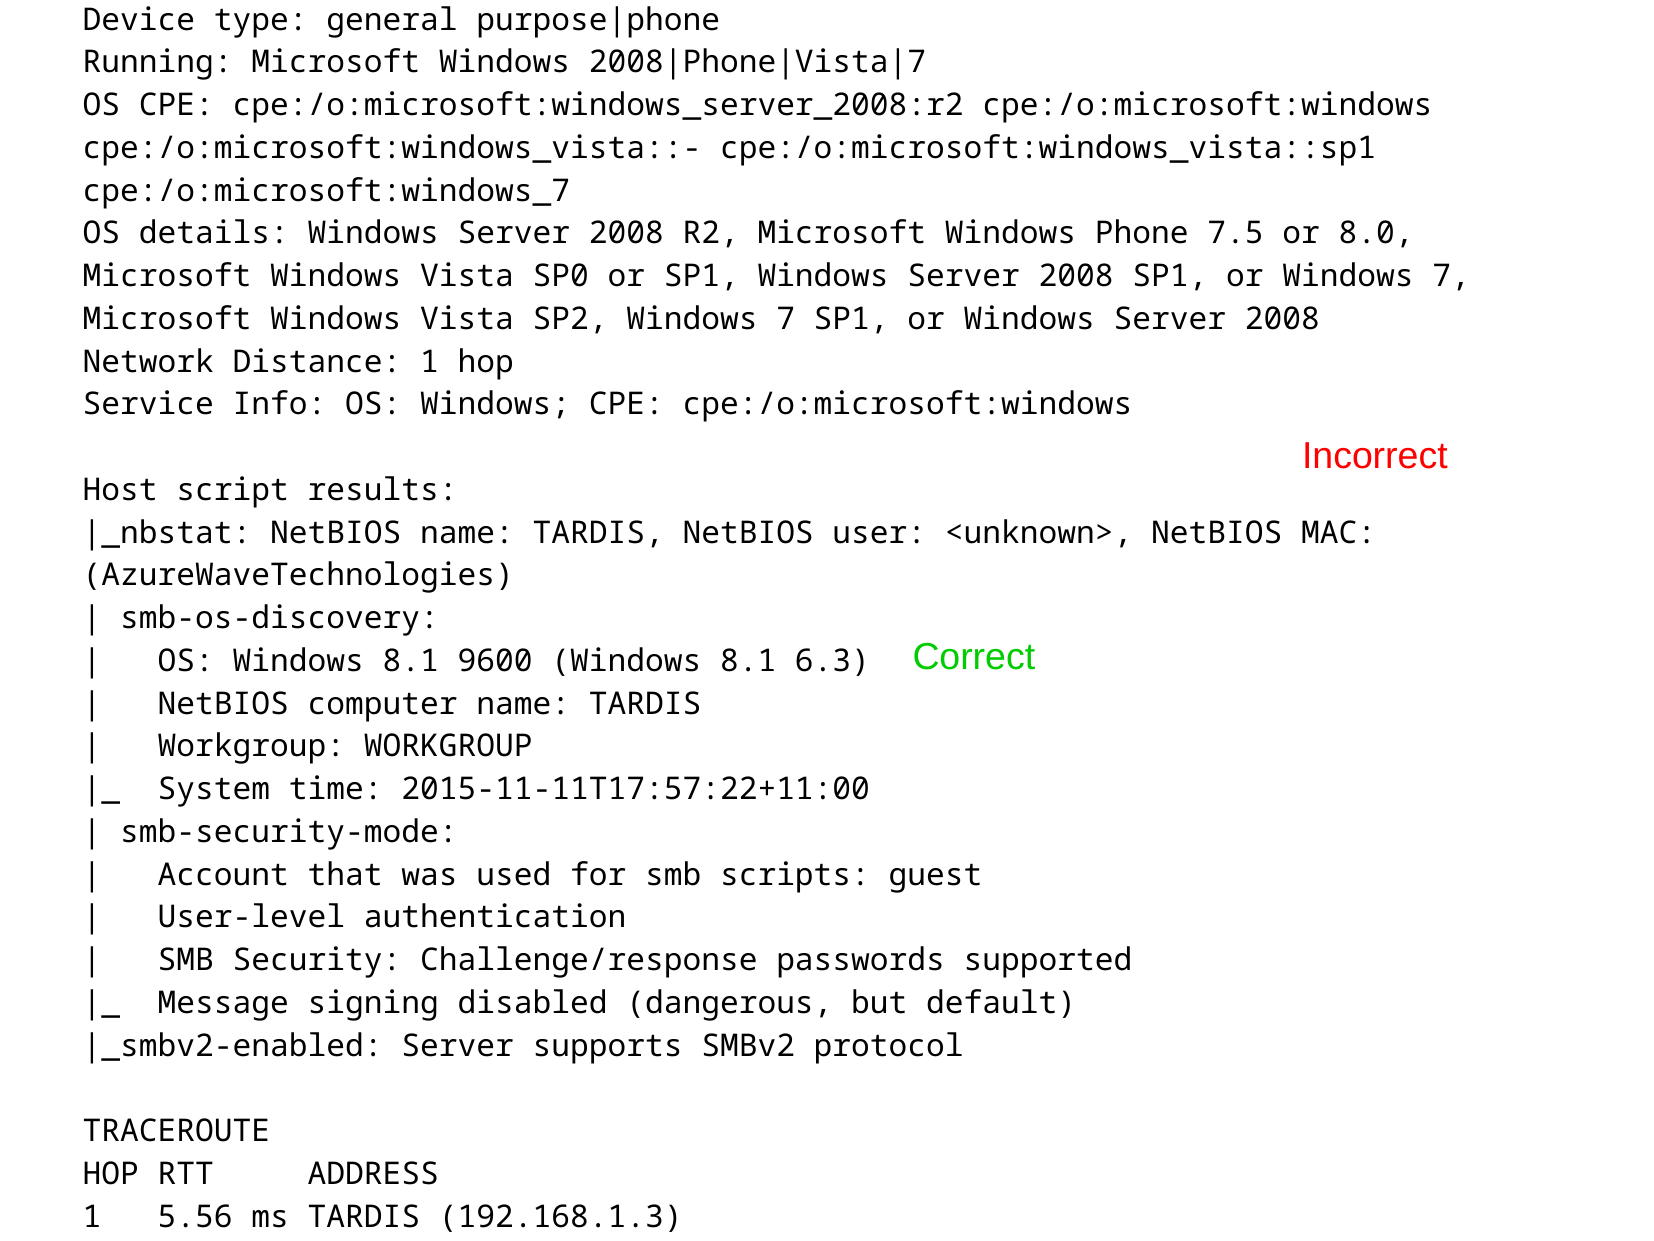

# MAC Address: (AzureWaveTechnologies)
Warning: OSScan results may be unreliable because we could not find at least 1 open and 1 closed port
Device type: general purpose|phone
Running: Microsoft Windows 2008|Phone|Vista|7
OS CPE: cpe:/o:microsoft:windows_server_2008:r2 cpe:/o:microsoft:windows cpe:/o:microsoft:windows_vista::- cpe:/o:microsoft:windows_vista::sp1 cpe:/o:microsoft:windows_7
OS details: Windows Server 2008 R2, Microsoft Windows Phone 7.5 or 8.0, Microsoft Windows Vista SP0 or SP1, Windows Server 2008 SP1, or Windows 7, Microsoft Windows Vista SP2, Windows 7 SP1, or Windows Server 2008
Network Distance: 1 hop
Service Info: OS: Windows; CPE: cpe:/o:microsoft:windows
Host script results:
|_nbstat: NetBIOS name: TARDIS, NetBIOS user: <unknown>, NetBIOS MAC: (AzureWaveTechnologies)
| smb-os-discovery:
| OS: Windows 8.1 9600 (Windows 8.1 6.3)
| NetBIOS computer name: TARDIS
| Workgroup: WORKGROUP
|_ System time: 2015-11-11T17:57:22+11:00
| smb-security-mode:
| Account that was used for smb scripts: guest
| User-level authentication
| SMB Security: Challenge/response passwords supported
|_ Message signing disabled (dangerous, but default)
|_smbv2-enabled: Server supports SMBv2 protocol
TRACEROUTE
HOP RTT ADDRESS
1 5.56 ms TARDIS (192.168.1.3)
OS and Service detection performed. Please report any incorrect results at http://nmap.org/submit/ .
Nmap done: 1 IP address (1 host up) scanned in 183.29 seconds
Incorrect
Correct